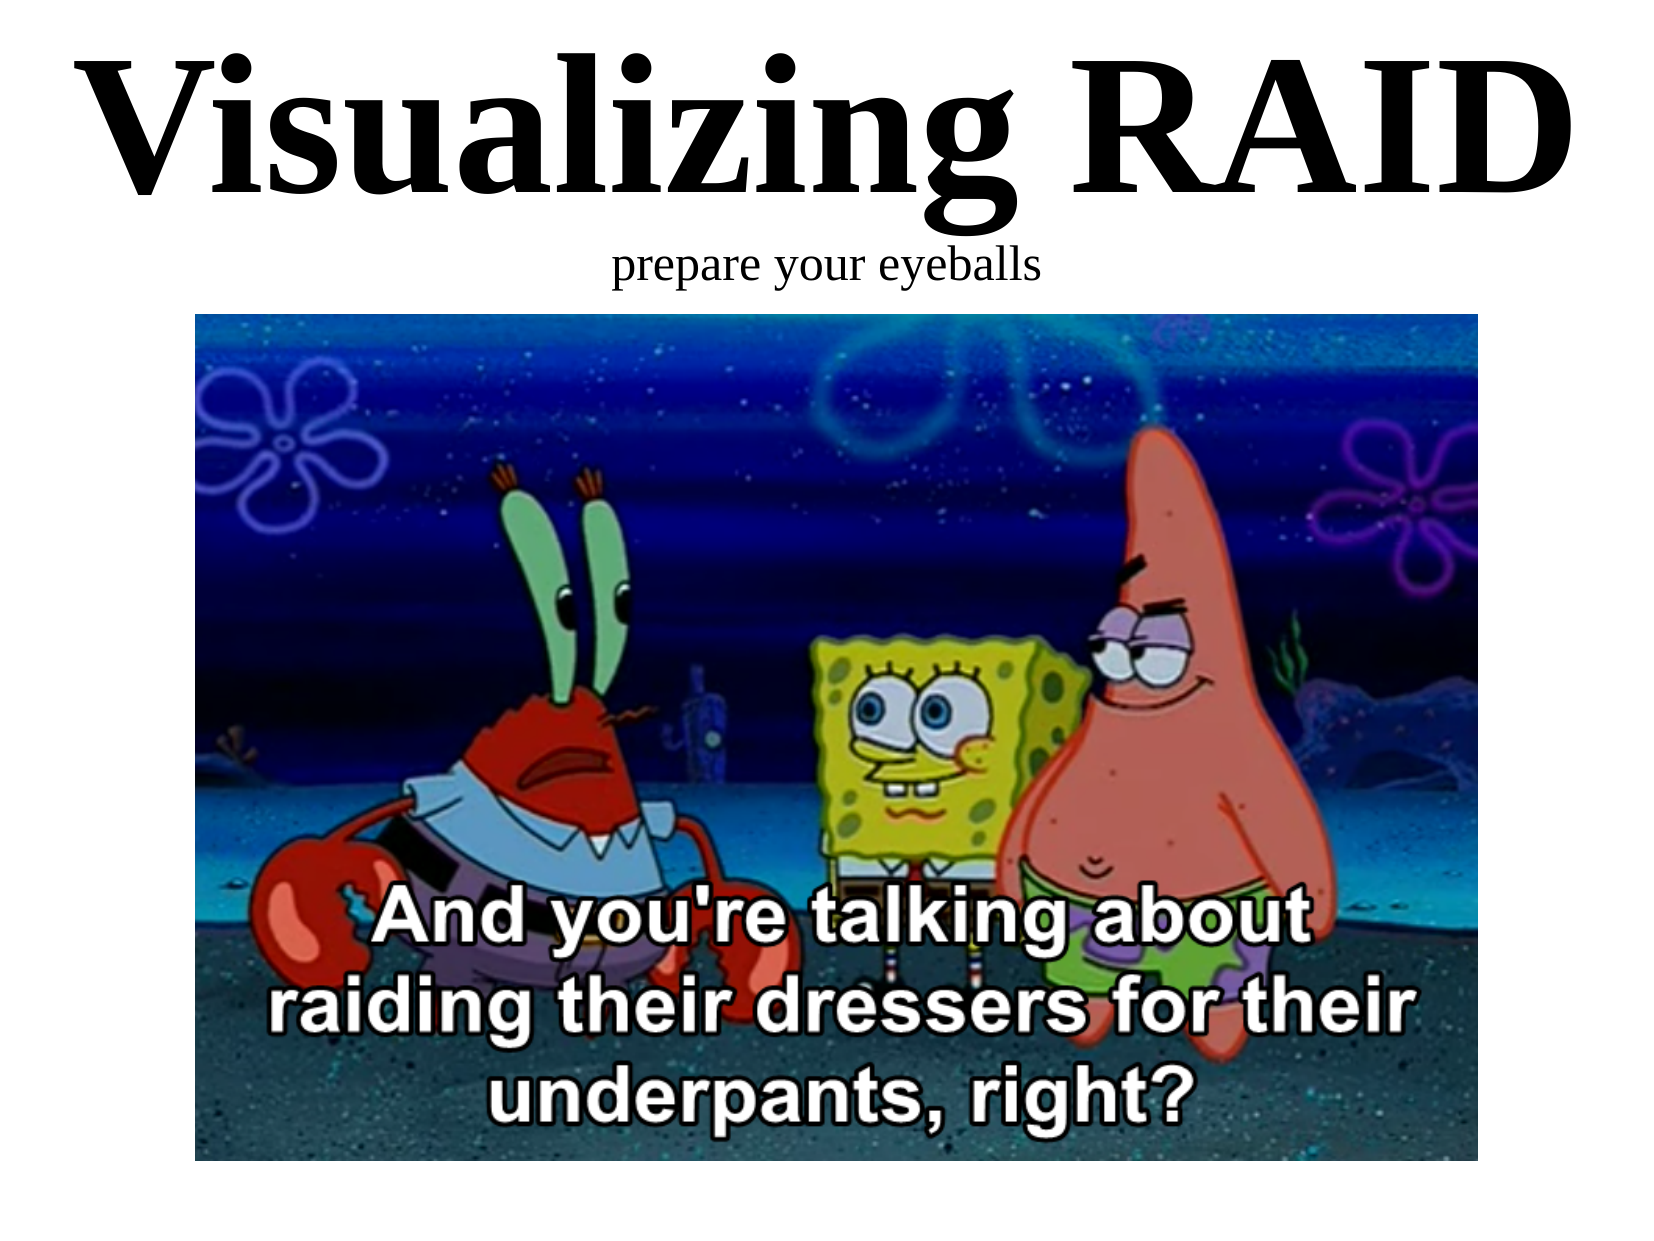

# Visualizing RAID prepare your eyeballs
| |
| --- |